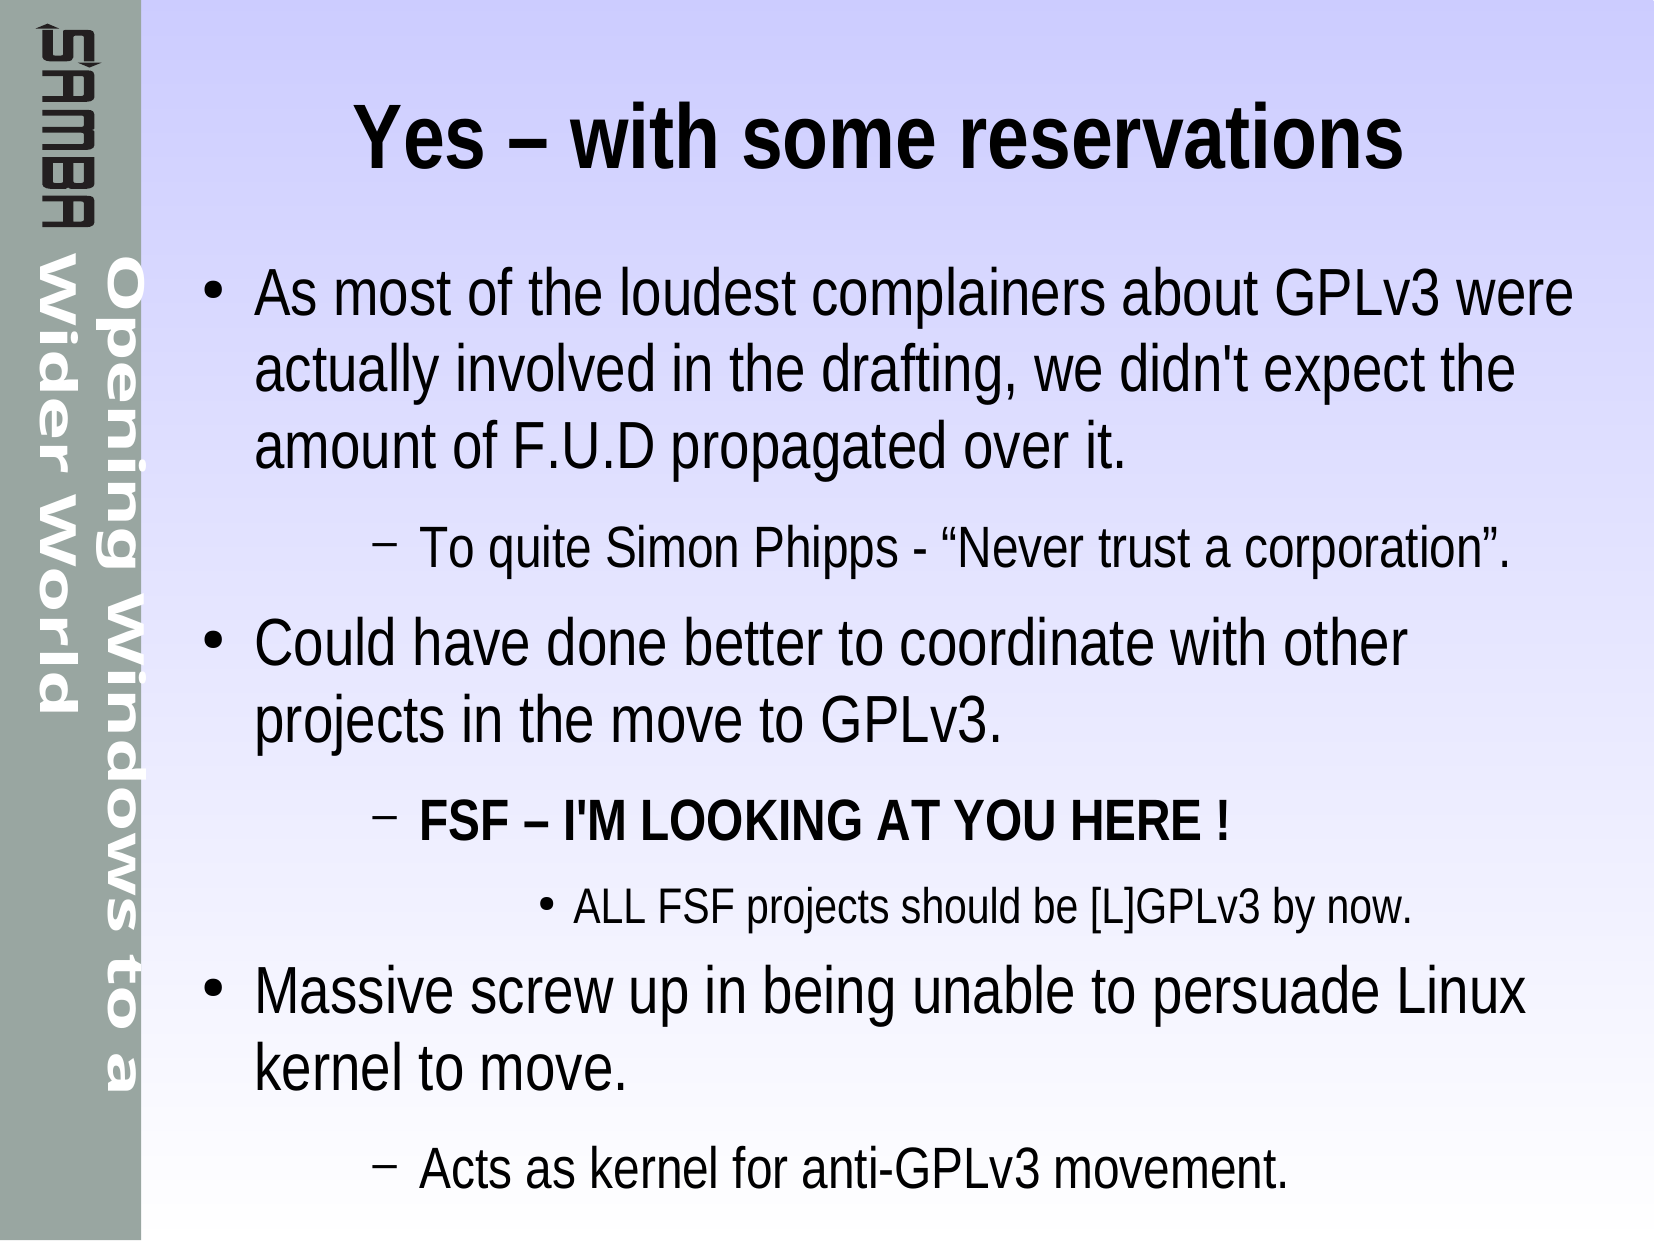

# Yes – with some reservations
As most of the loudest complainers about GPLv3 were actually involved in the drafting, we didn't expect the amount of F.U.D propagated over it.
To quite Simon Phipps - “Never trust a corporation”.
Could have done better to coordinate with other projects in the move to GPLv3.
FSF – I'M LOOKING AT YOU HERE !
ALL FSF projects should be [L]GPLv3 by now.
Massive screw up in being unable to persuade Linux kernel to move.
Acts as kernel for anti-GPLv3 movement.